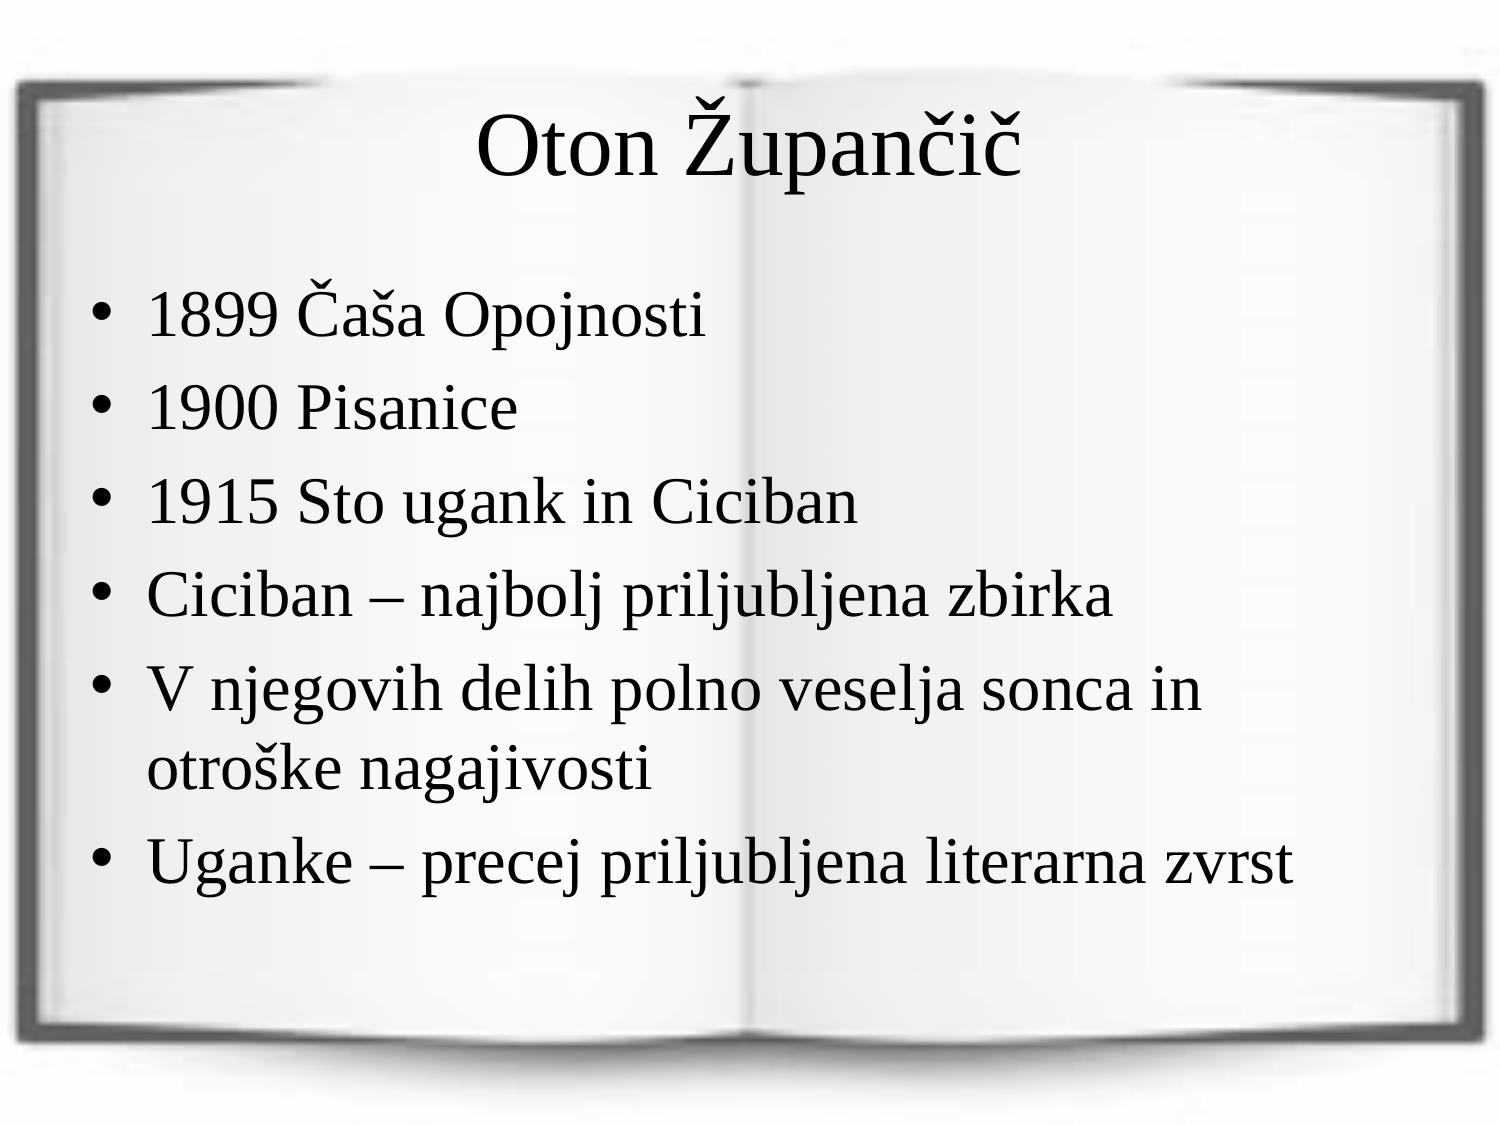

# Oton Župančič
1899 Čaša Opojnosti
1900 Pisanice
1915 Sto ugank in Ciciban
Ciciban – najbolj priljubljena zbirka
V njegovih delih polno veselja sonca in otroške nagajivosti
Uganke – precej priljubljena literarna zvrst